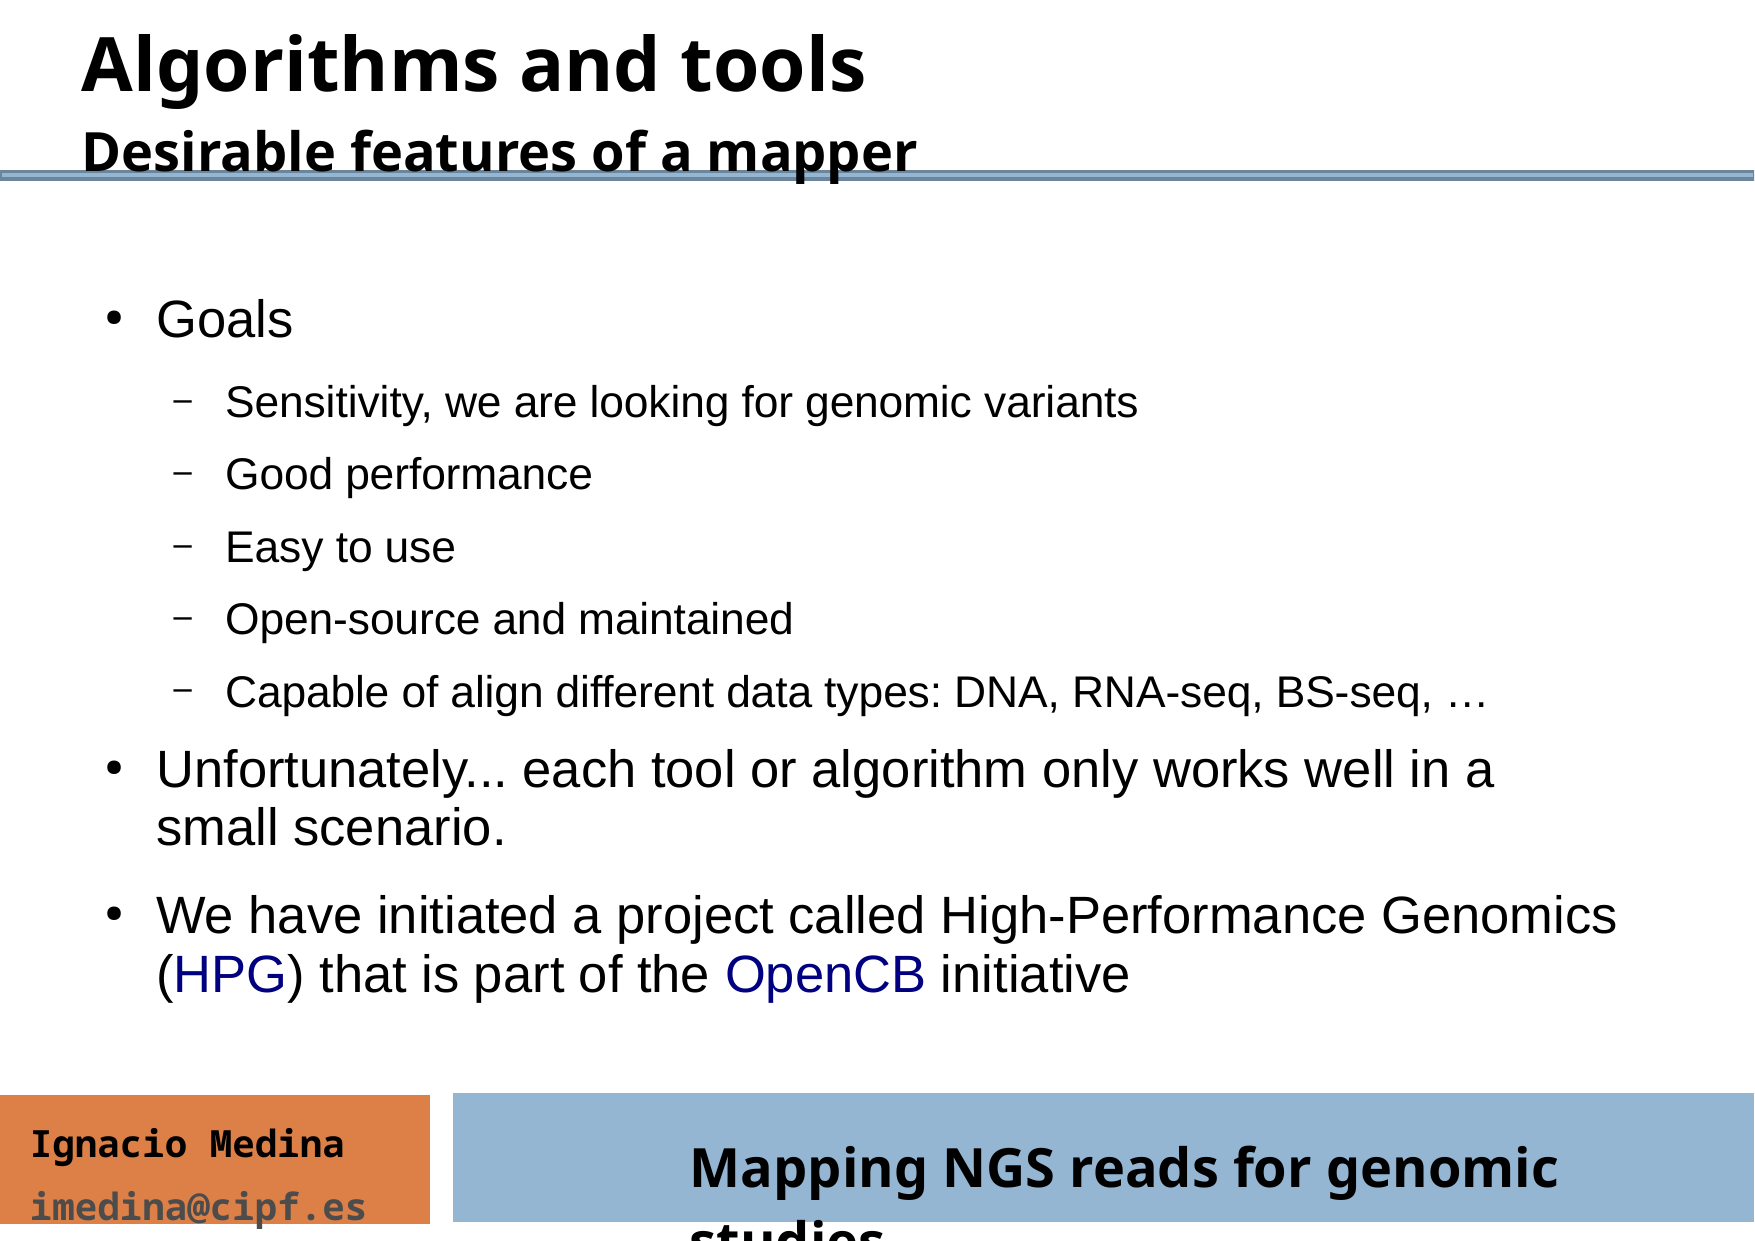

Algorithms and tools
Desirable features of a mapper
# Goals
Sensitivity, we are looking for genomic variants
Good performance
Easy to use
Open-source and maintained
Capable of align different data types: DNA, RNA-seq, BS-seq, …
Unfortunately... each tool or algorithm only works well in a small scenario.
We have initiated a project called High-Performance Genomics (HPG) that is part of the OpenCB initiative
Ignacio Medina
imedina@cipf.es
Mapping NGS reads for genomic studies